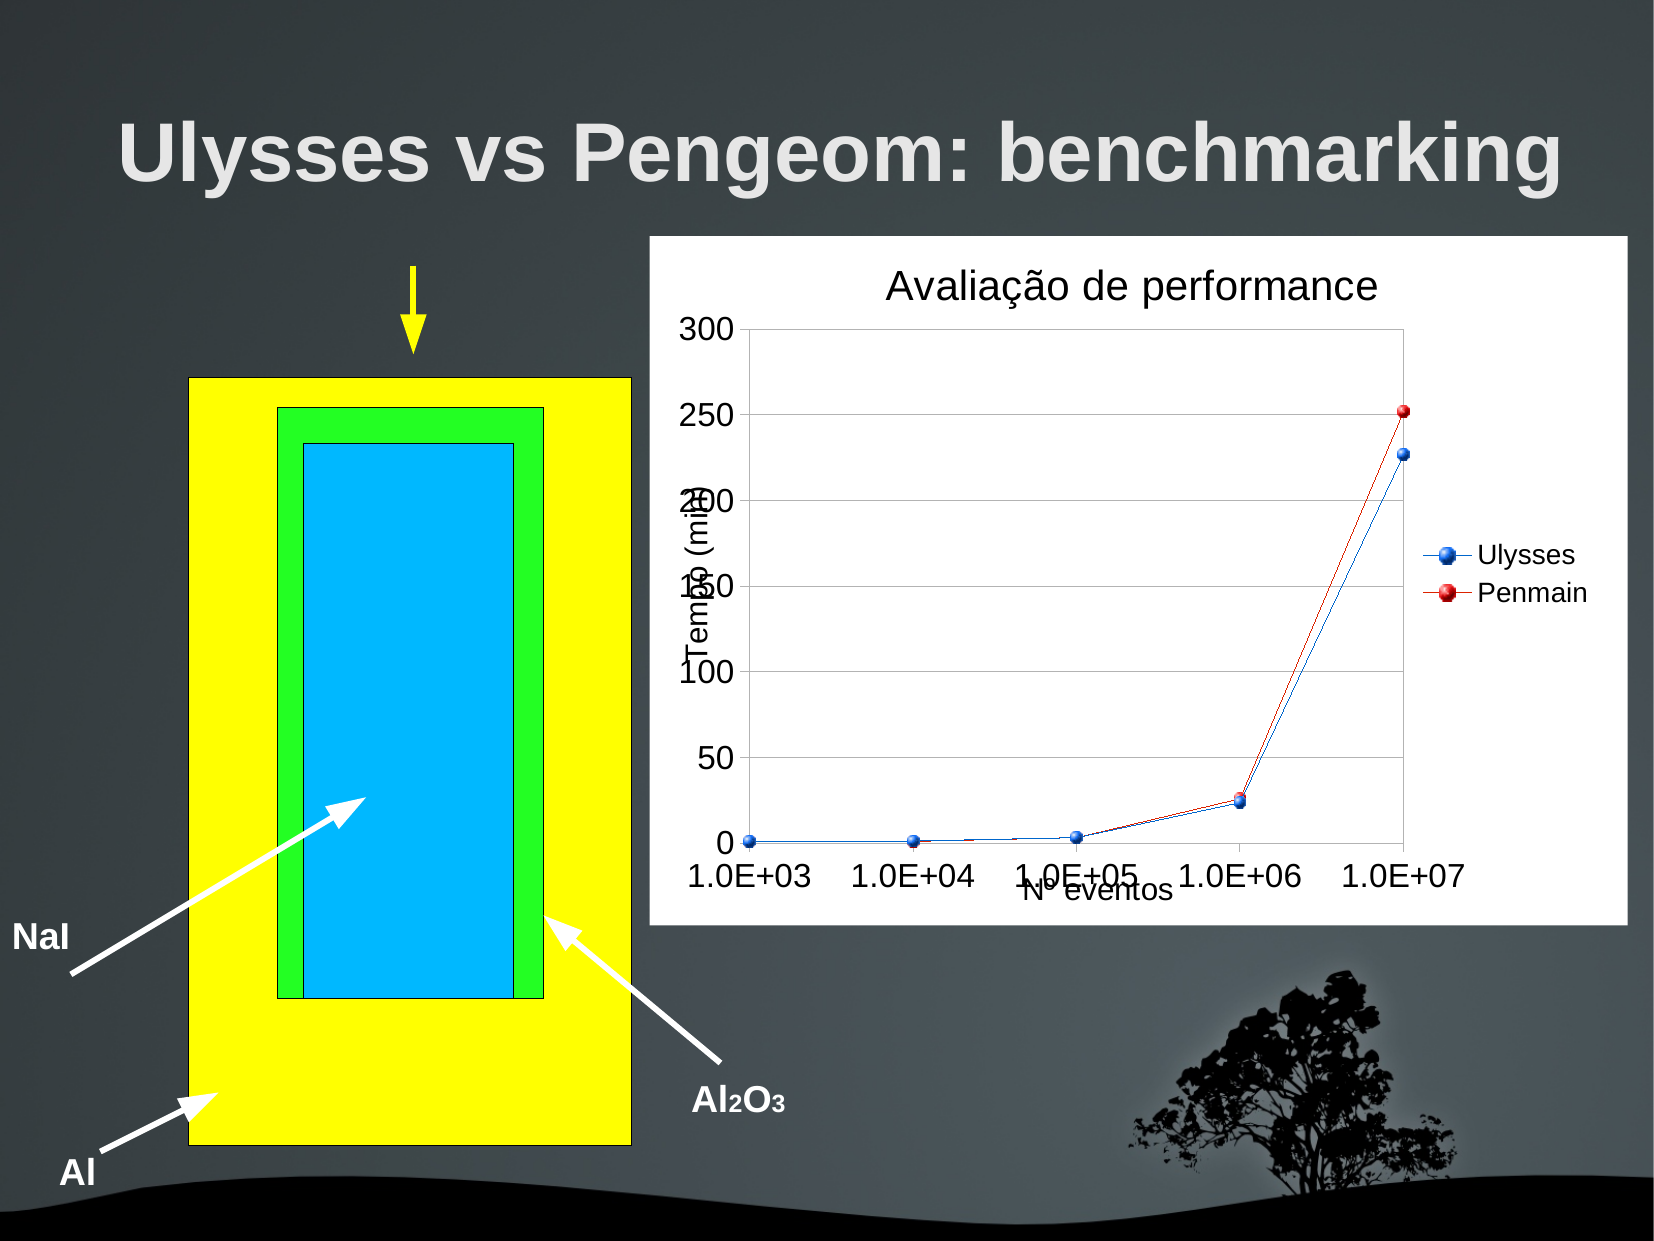

# Ulysses vs Pengeom: benchmarking
### Chart: Avaliação de performance
| Category | Ulysses | Penmain |
|---|---|---|
NaI
Al2O3
Al